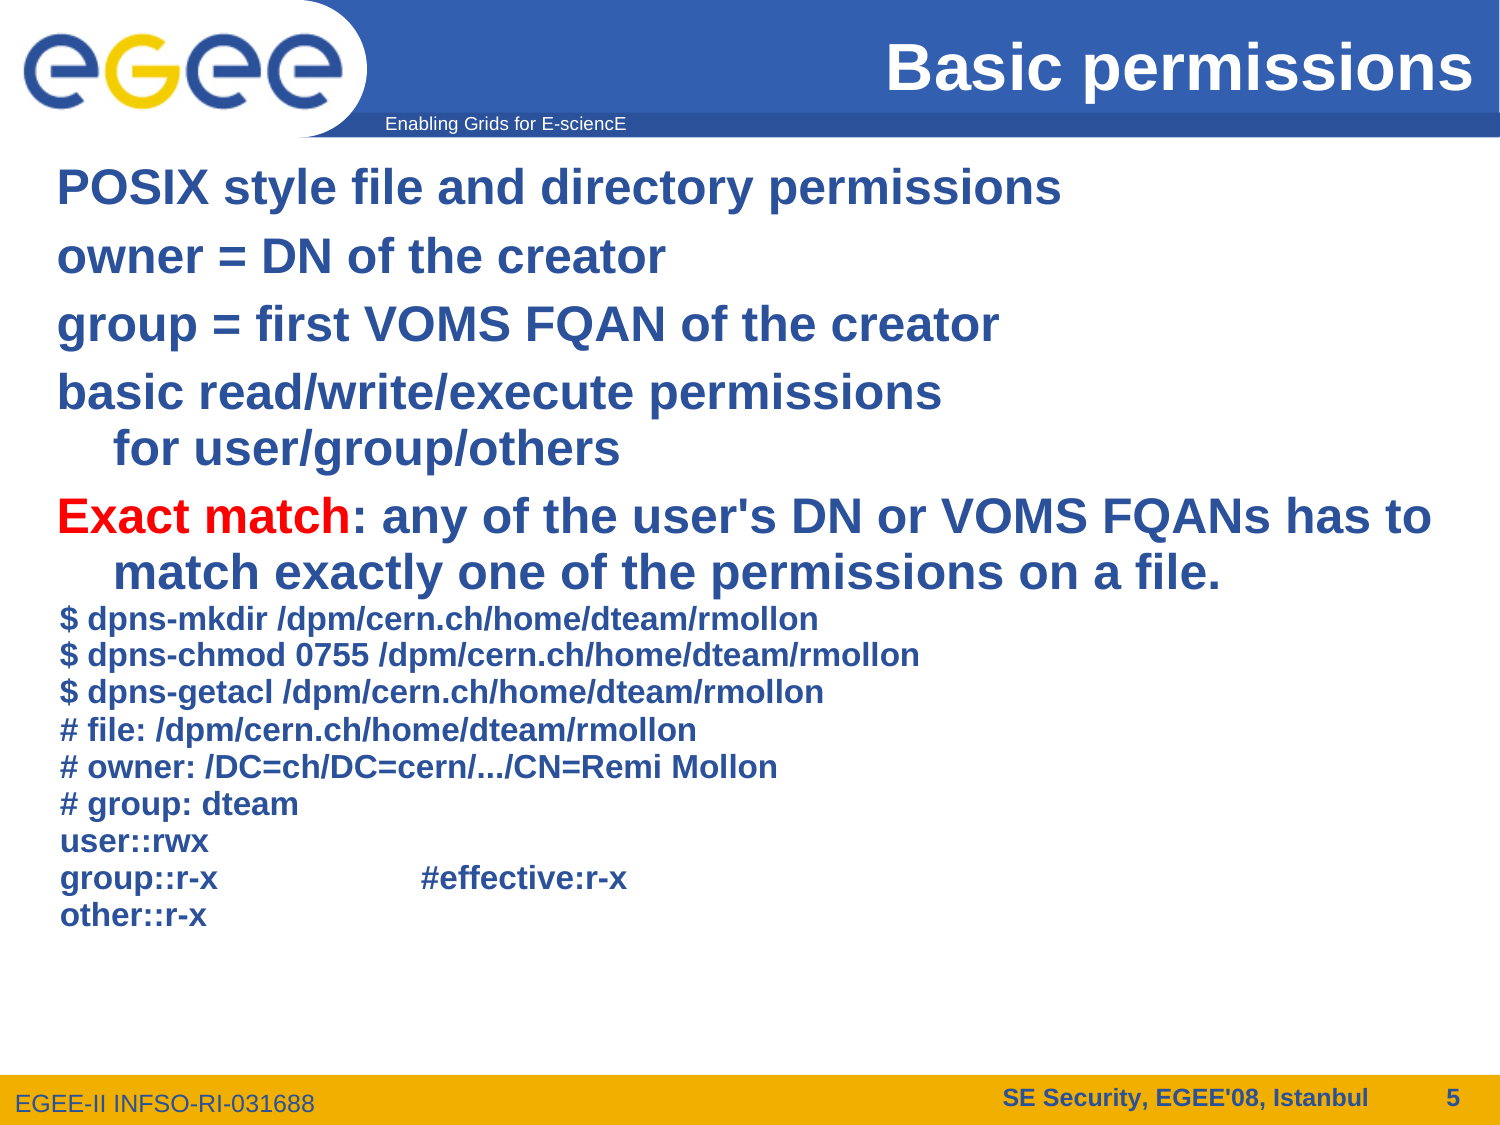

# Basic permissions
POSIX style file and directory permissions
owner = DN of the creator
group = first VOMS FQAN of the creator
basic read/write/execute permissions
for user/group/others
Exact match: any of the user's DN or VOMS FQANs has to match exactly one of the permissions on a file.
$ dpns-mkdir /dpm/cern.ch/home/dteam/rmollon
$ dpns-chmod 0755 /dpm/cern.ch/home/dteam/rmollon
$ dpns-getacl /dpm/cern.ch/home/dteam/rmollon
# file: /dpm/cern.ch/home/dteam/rmollon
# owner: /DC=ch/DC=cern/.../CN=Remi Mollon
# group: dteam
user::rwx
group::r-x #effective:r-x
other::r-x
SE Security, EGEE'08, Istanbul
5